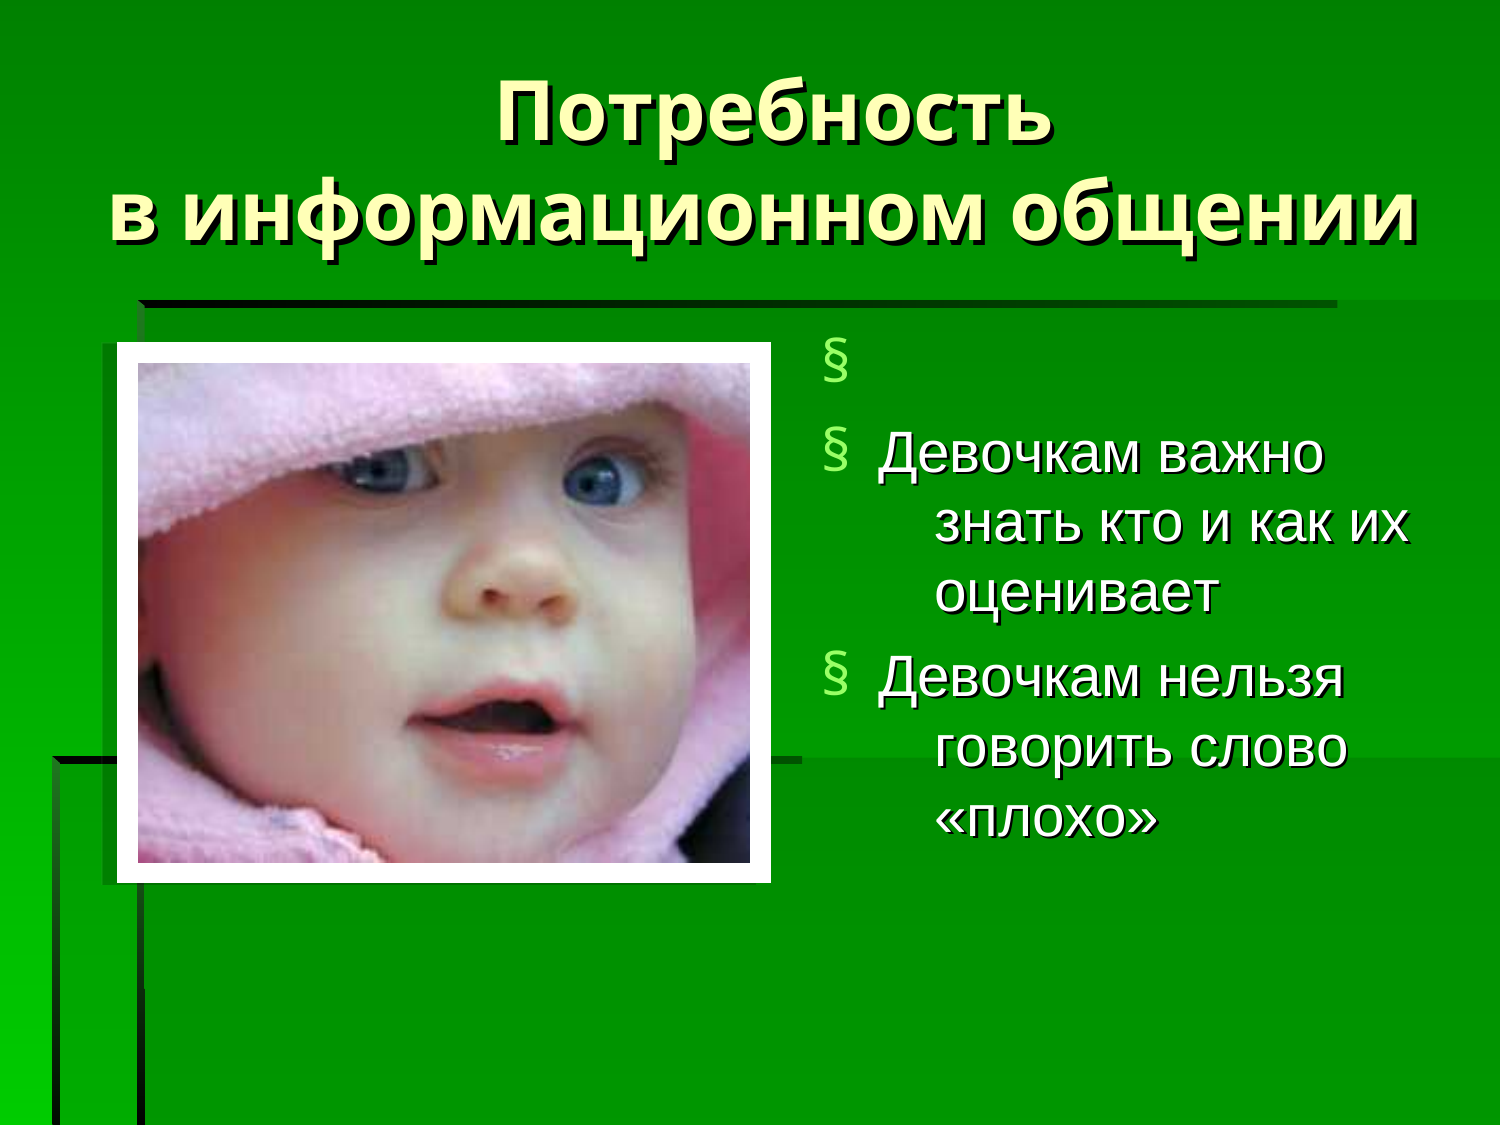

# Потребность в информационном общении
Девочкам важно знать кто и как их оценивает
Девочкам нельзя говорить слово «плохо»